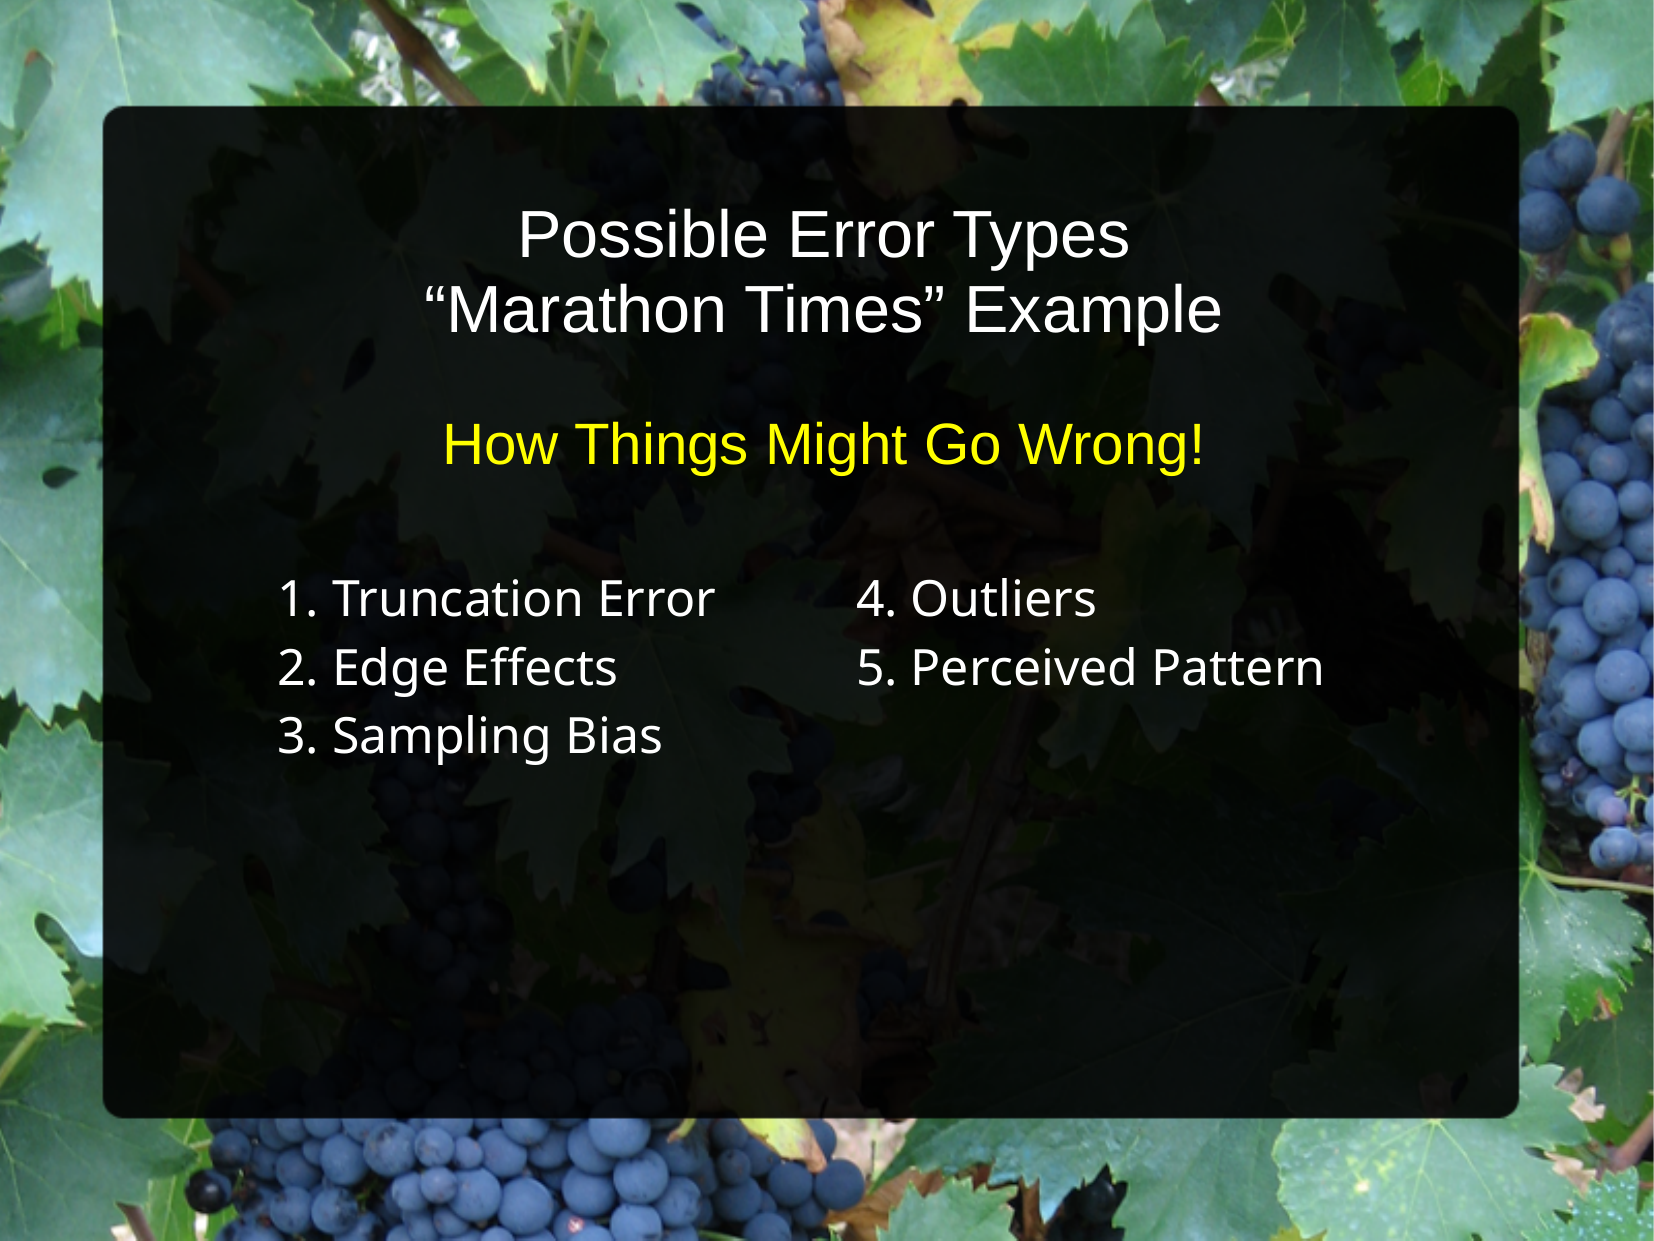

# Possible Error Types “Marathon Times” Example How Things Might Go Wrong!
. Truncation Error
. Edge Effects
. Sampling Bias
. Outliers
. Perceived Pattern